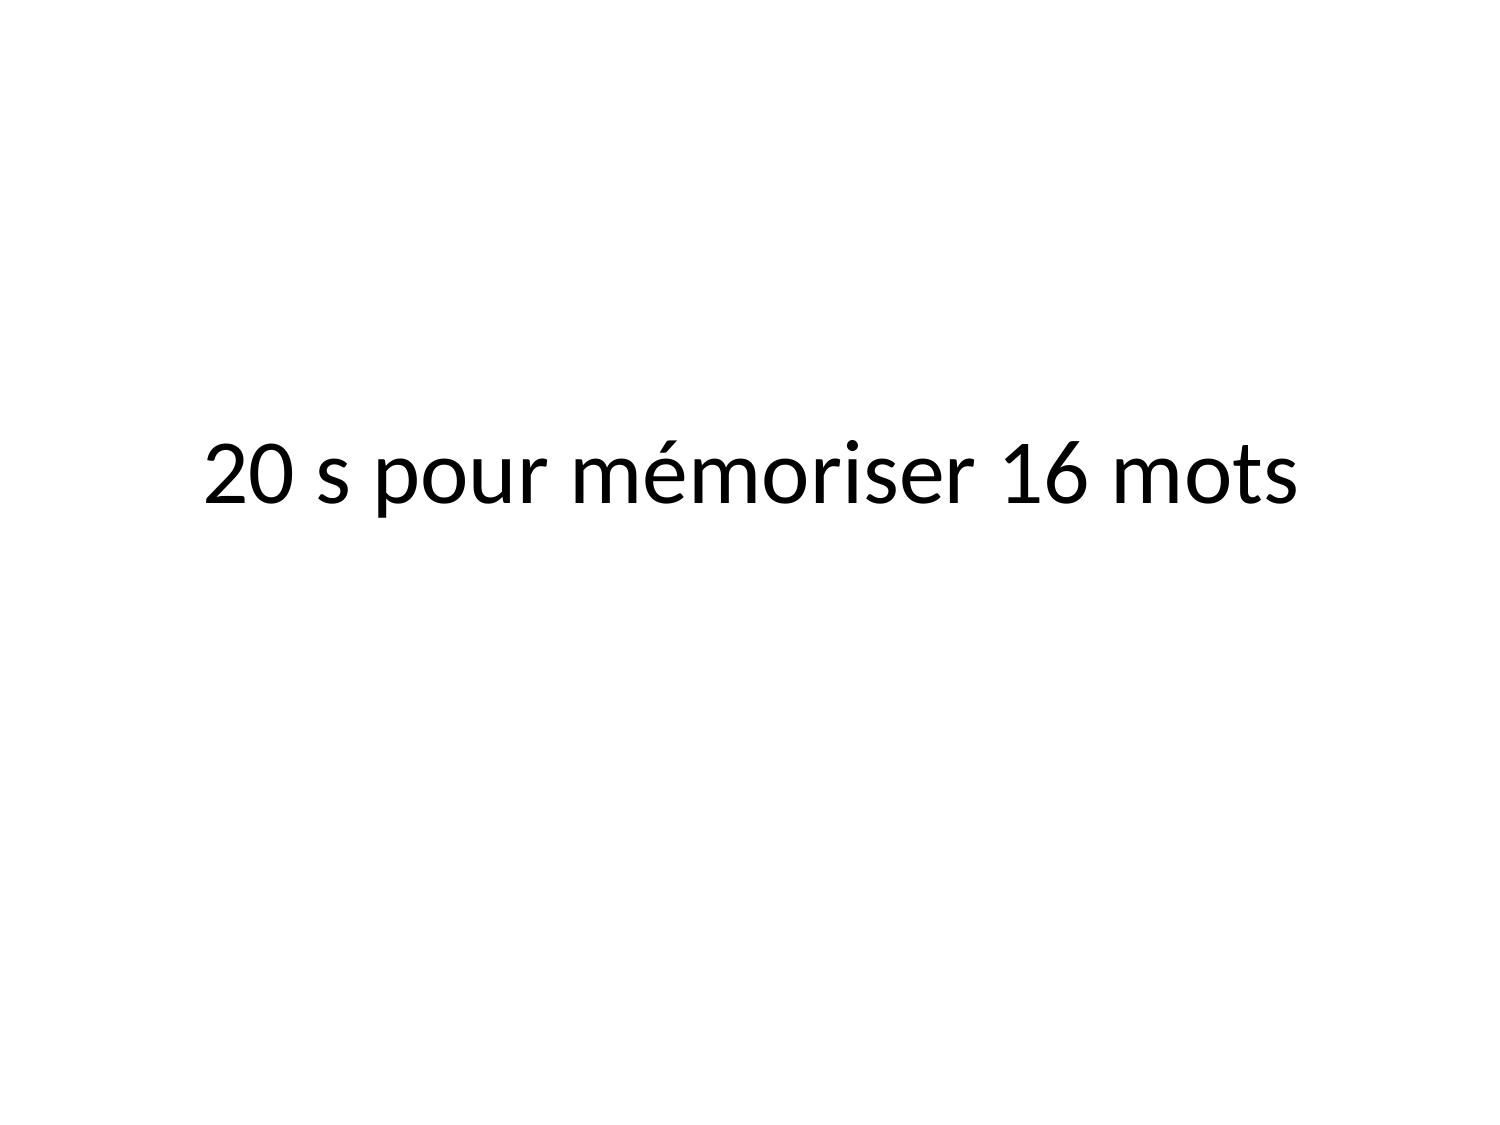

# 20 s pour mémoriser 16 mots